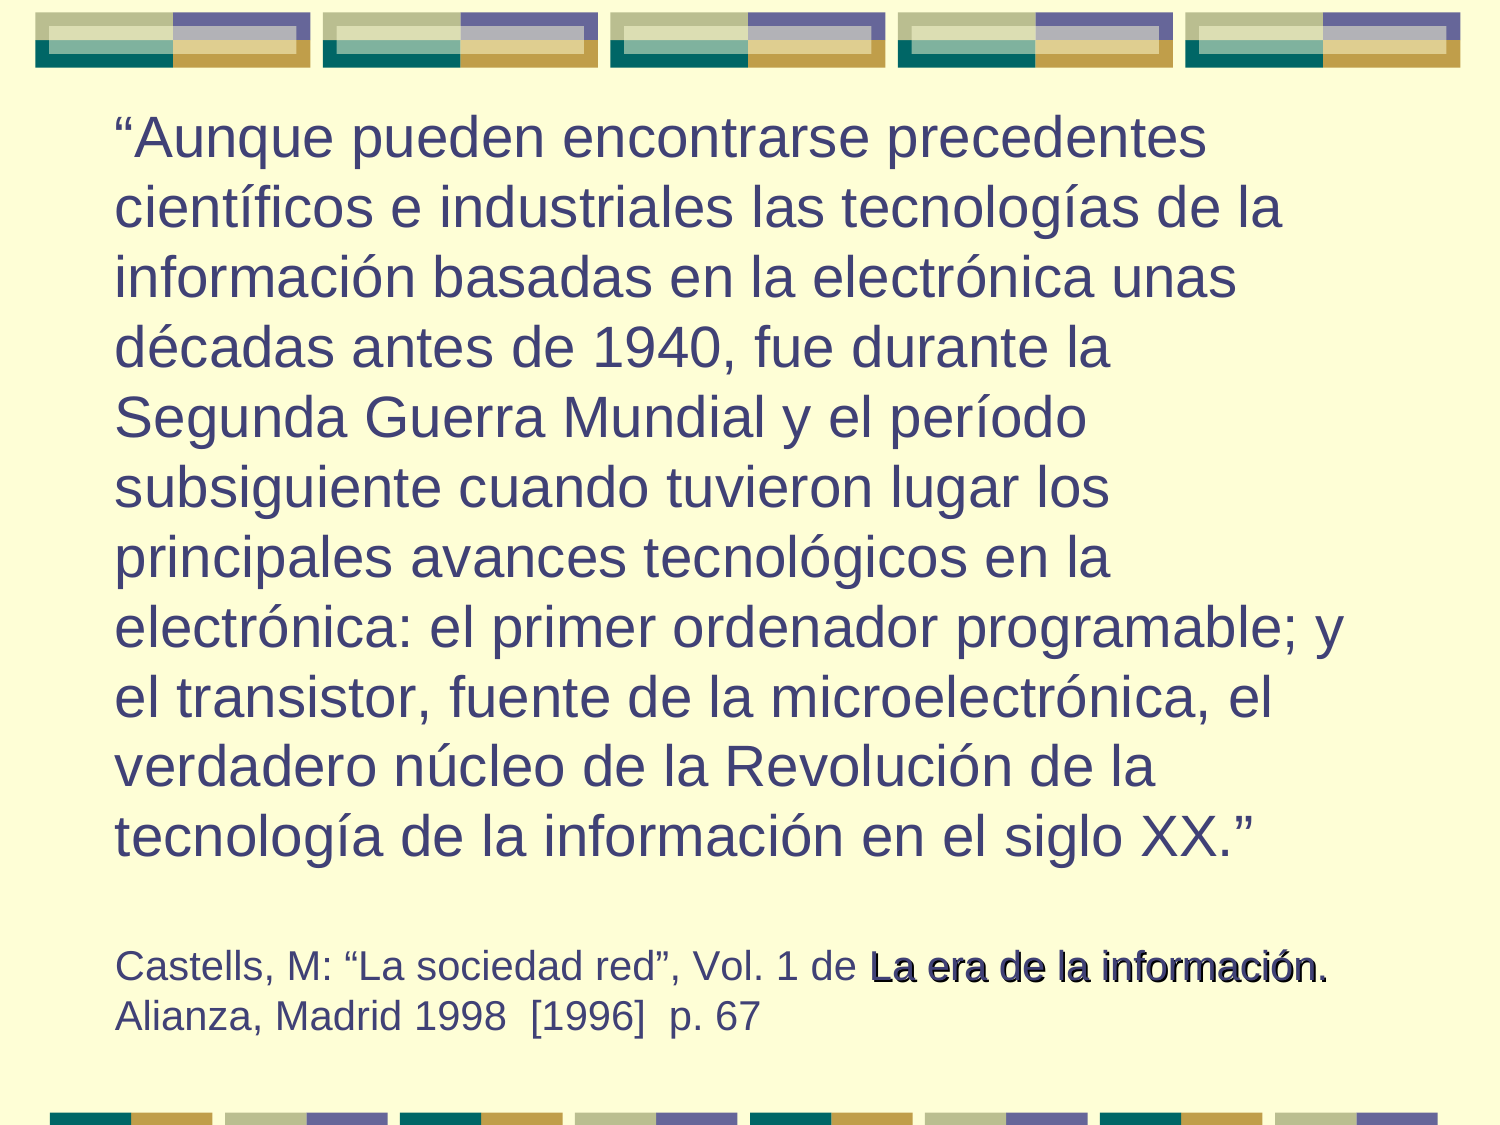

# “Aunque pueden encontrarse precedentes científicos e industriales las tecnologías de la información basadas en la electrónica unas décadas antes de 1940, fue durante la Segunda Guerra Mundial y el período subsiguiente cuando tuvieron lugar los principales avances tecnológicos en la electrónica: el primer ordenador programable; y el transistor, fuente de la microelectrónica, el verdadero núcleo de la Revolución de la tecnología de la información en el siglo XX.” Castells, M: “La sociedad red”, Vol. 1 de La era de la información. Alianza, Madrid 1998 [1996] p. 67